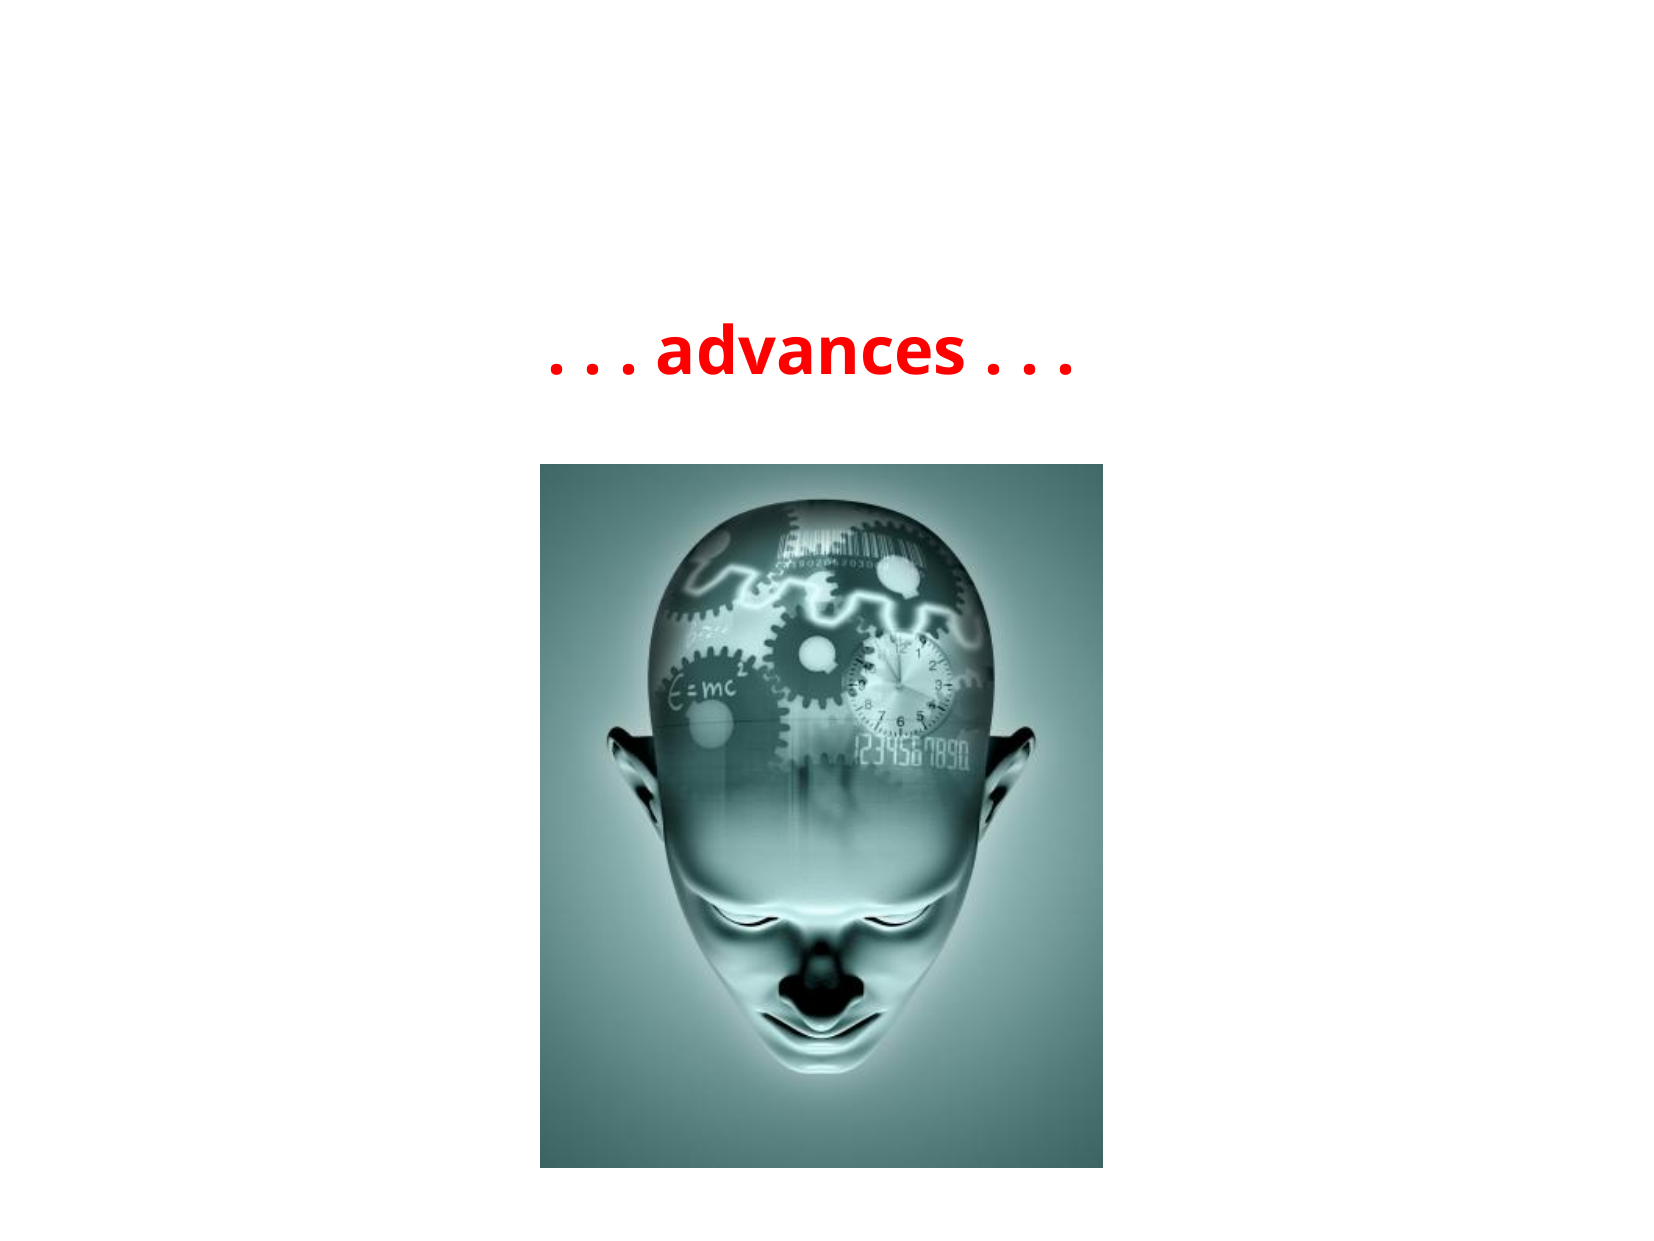

. . . advances . . .